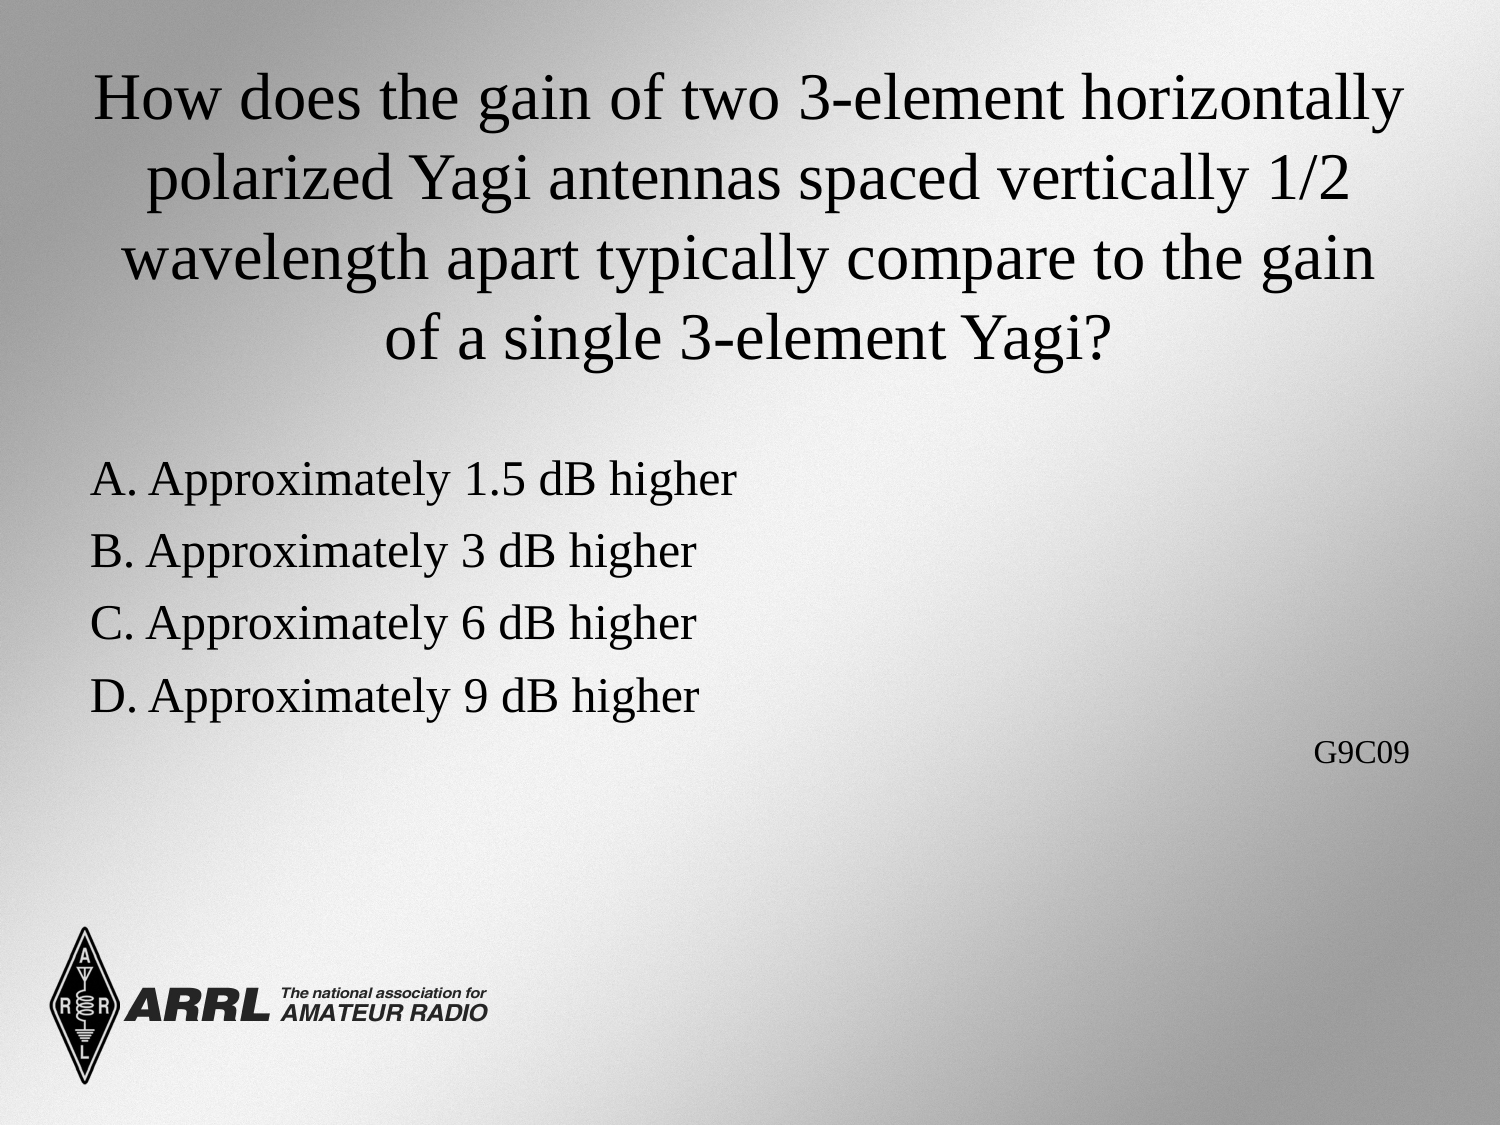

# How does the gain of two 3-element horizontally polarized Yagi antennas spaced vertically 1/2 wavelength apart typically compare to the gain of a single 3-element Yagi?
A. Approximately 1.5 dB higher
B. Approximately 3 dB higher
C. Approximately 6 dB higher
D. Approximately 9 dB higher
 G9C09